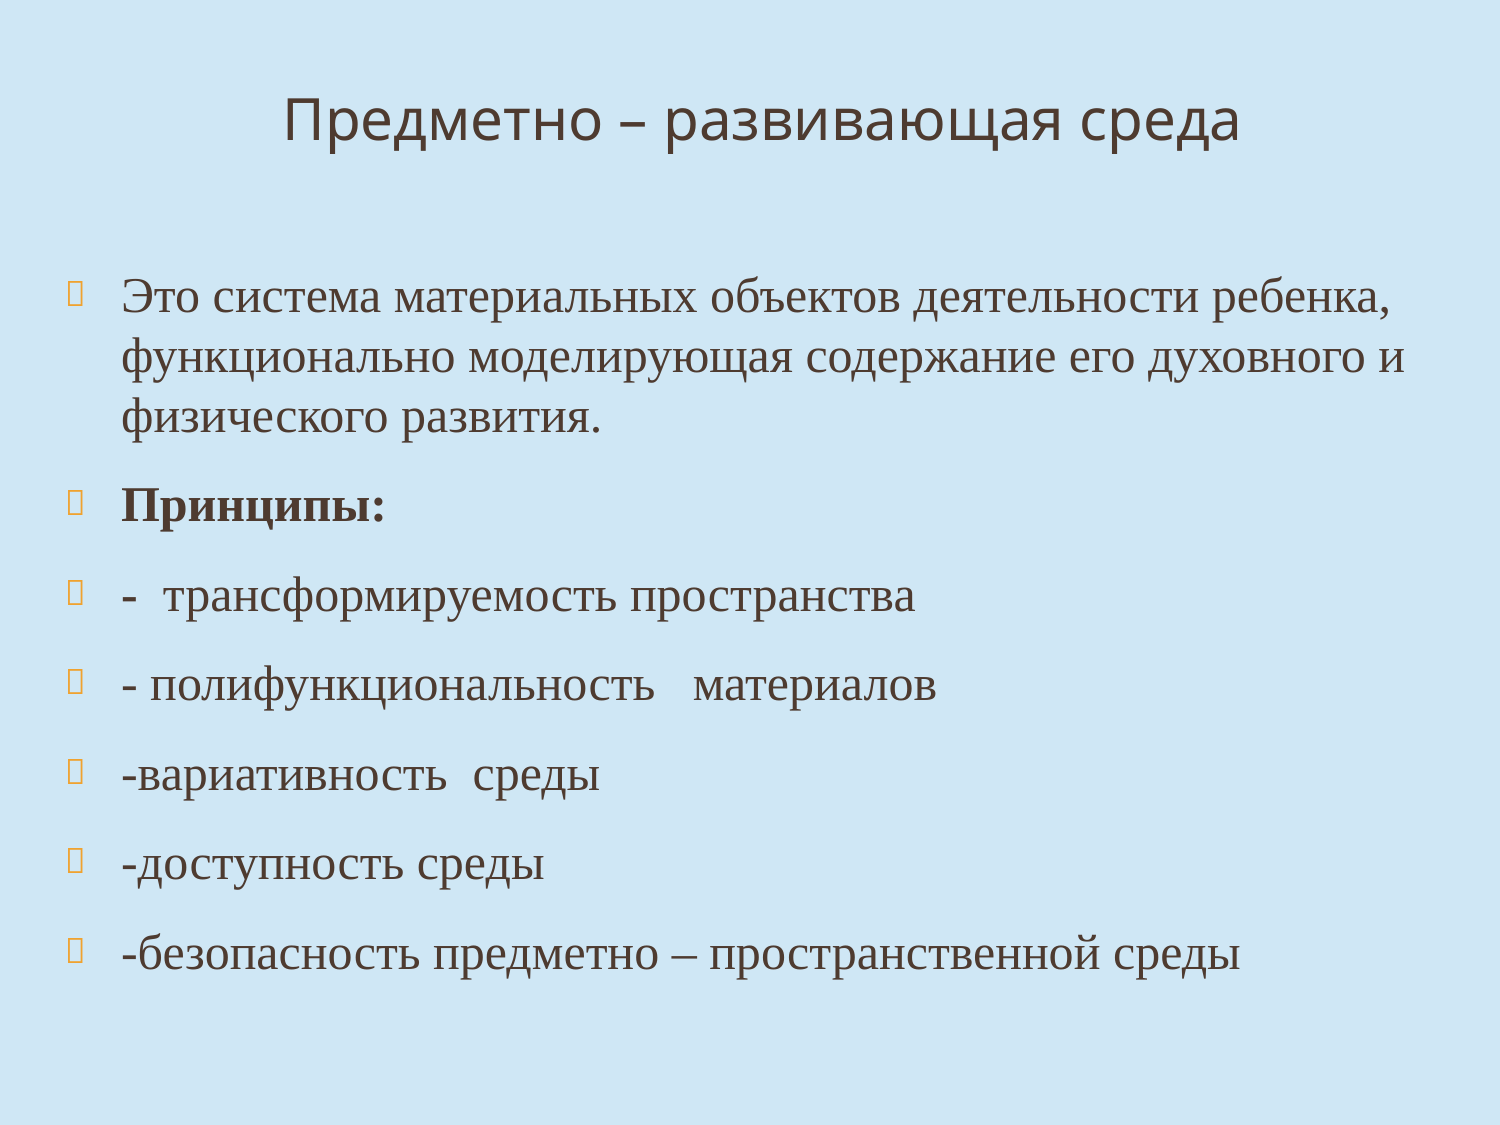

# Предметно – развивающая среда
Это система материальных объектов деятельности ребенка, функционально моделирующая содержание его духовного и физического развития.
Принципы:
- трансформируемость пространства
- полифункциональность материалов
-вариативность среды
-доступность среды
-безопасность предметно – пространственной среды